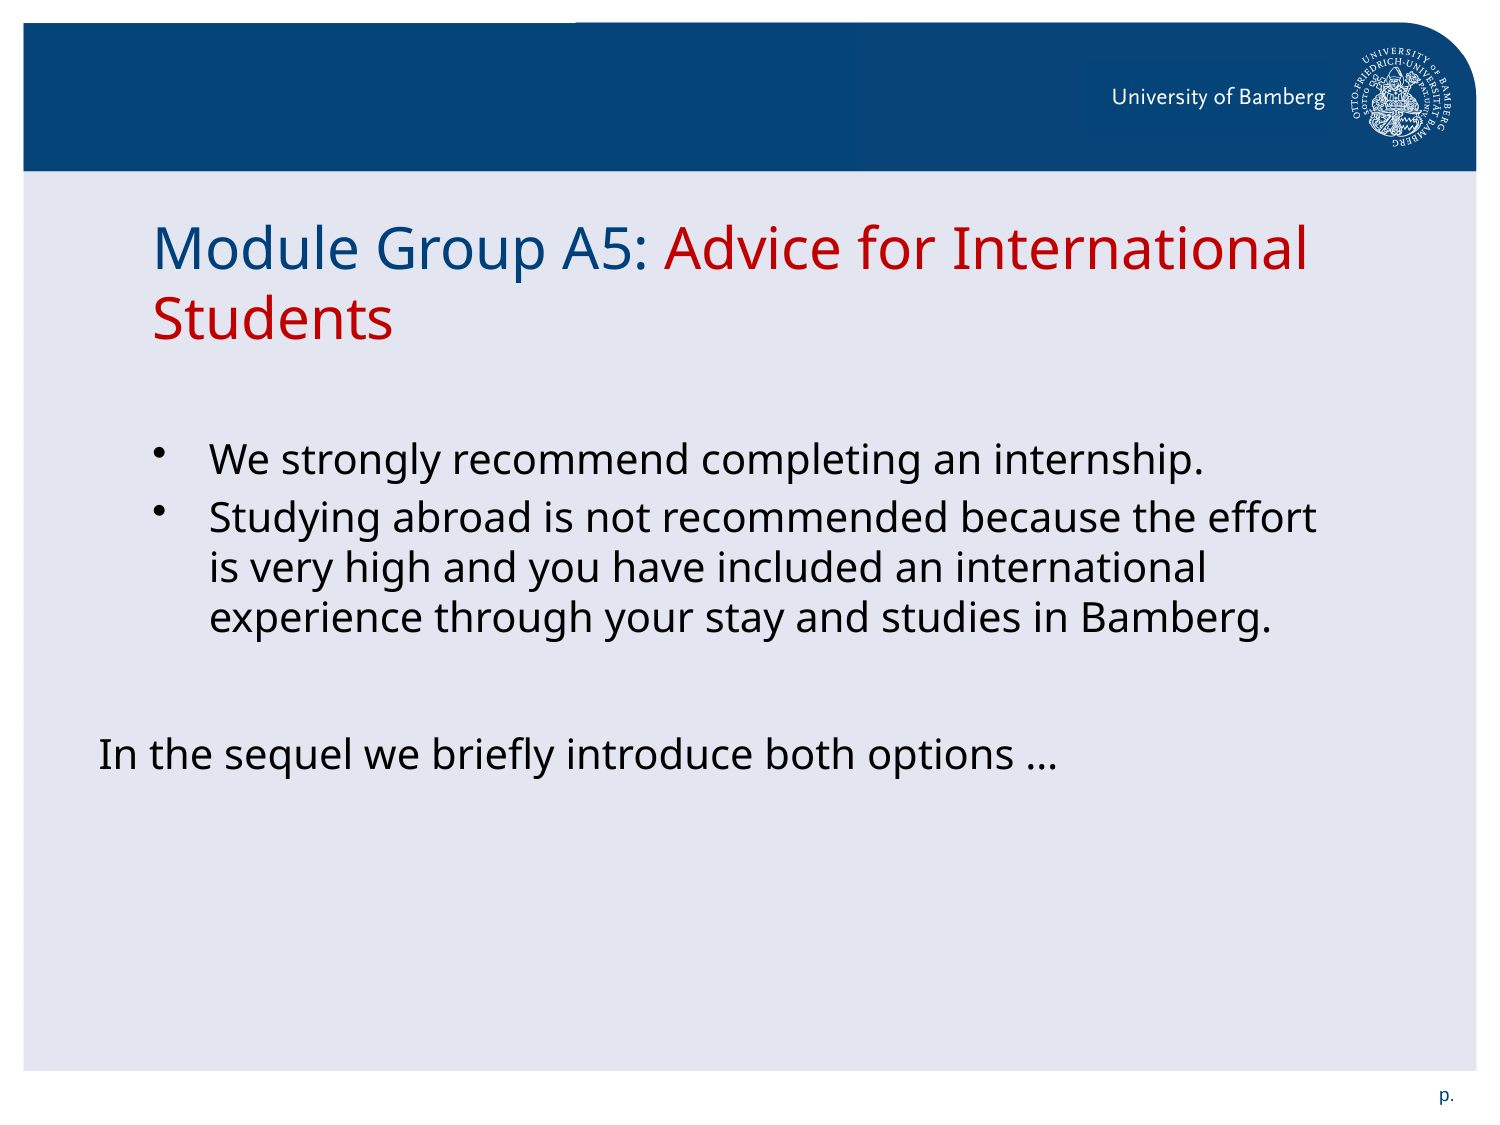

# Module Group A5: Advice for International Students
We strongly recommend completing an internship.
Studying abroad is not recommended because the effort is very high and you have included an international experience through your stay and studies in Bamberg.
In the sequel we briefly introduce both options …